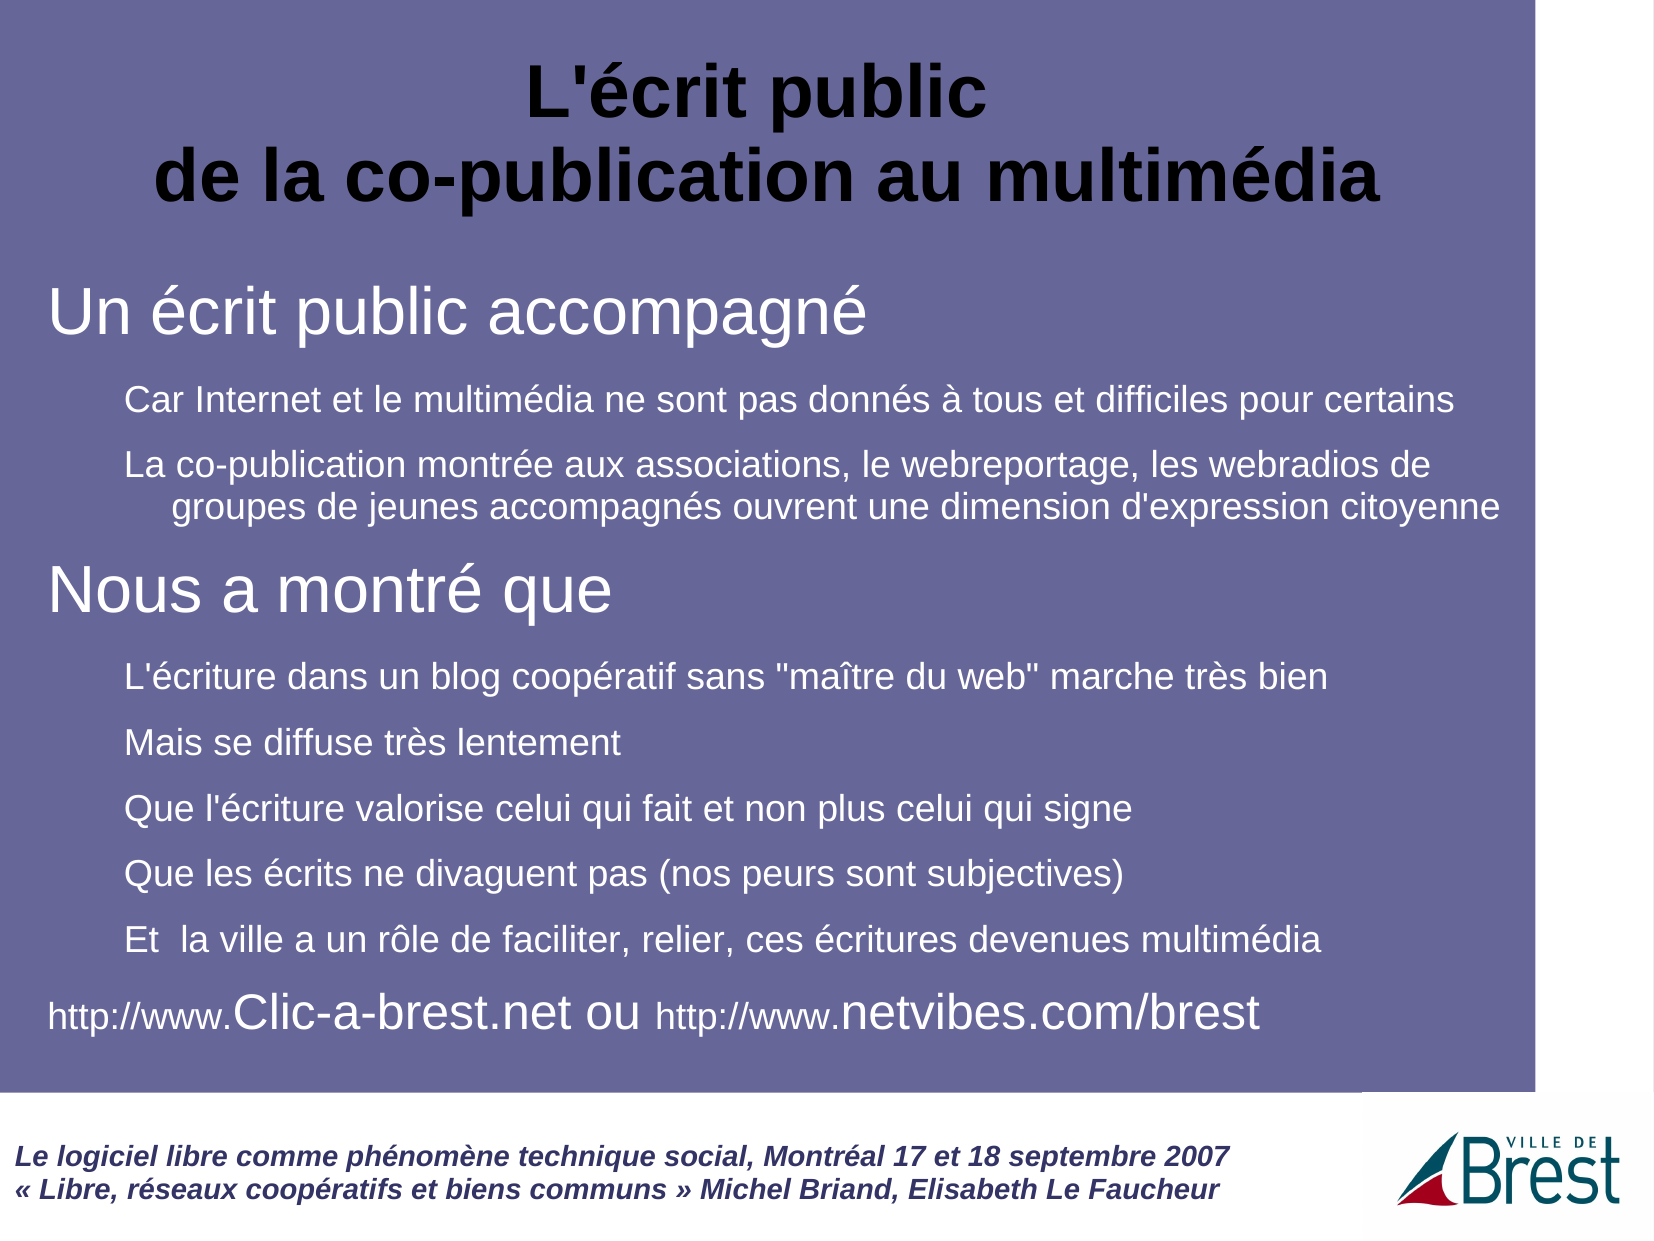

# L'écrit public de la co-publication au multimédia
Un écrit public accompagné
Car Internet et le multimédia ne sont pas donnés à tous et difficiles pour certains
La co-publication montrée aux associations, le webreportage, les webradios de groupes de jeunes accompagnés ouvrent une dimension d'expression citoyenne
Nous a montré que
L'écriture dans un blog coopératif sans "maître du web" marche très bien
Mais se diffuse très lentement
Que l'écriture valorise celui qui fait et non plus celui qui signe
Que les écrits ne divaguent pas (nos peurs sont subjectives)
Et la ville a un rôle de faciliter, relier, ces écritures devenues multimédia
http://www.Clic-a-brest.net ou http://www.netvibes.com/brest